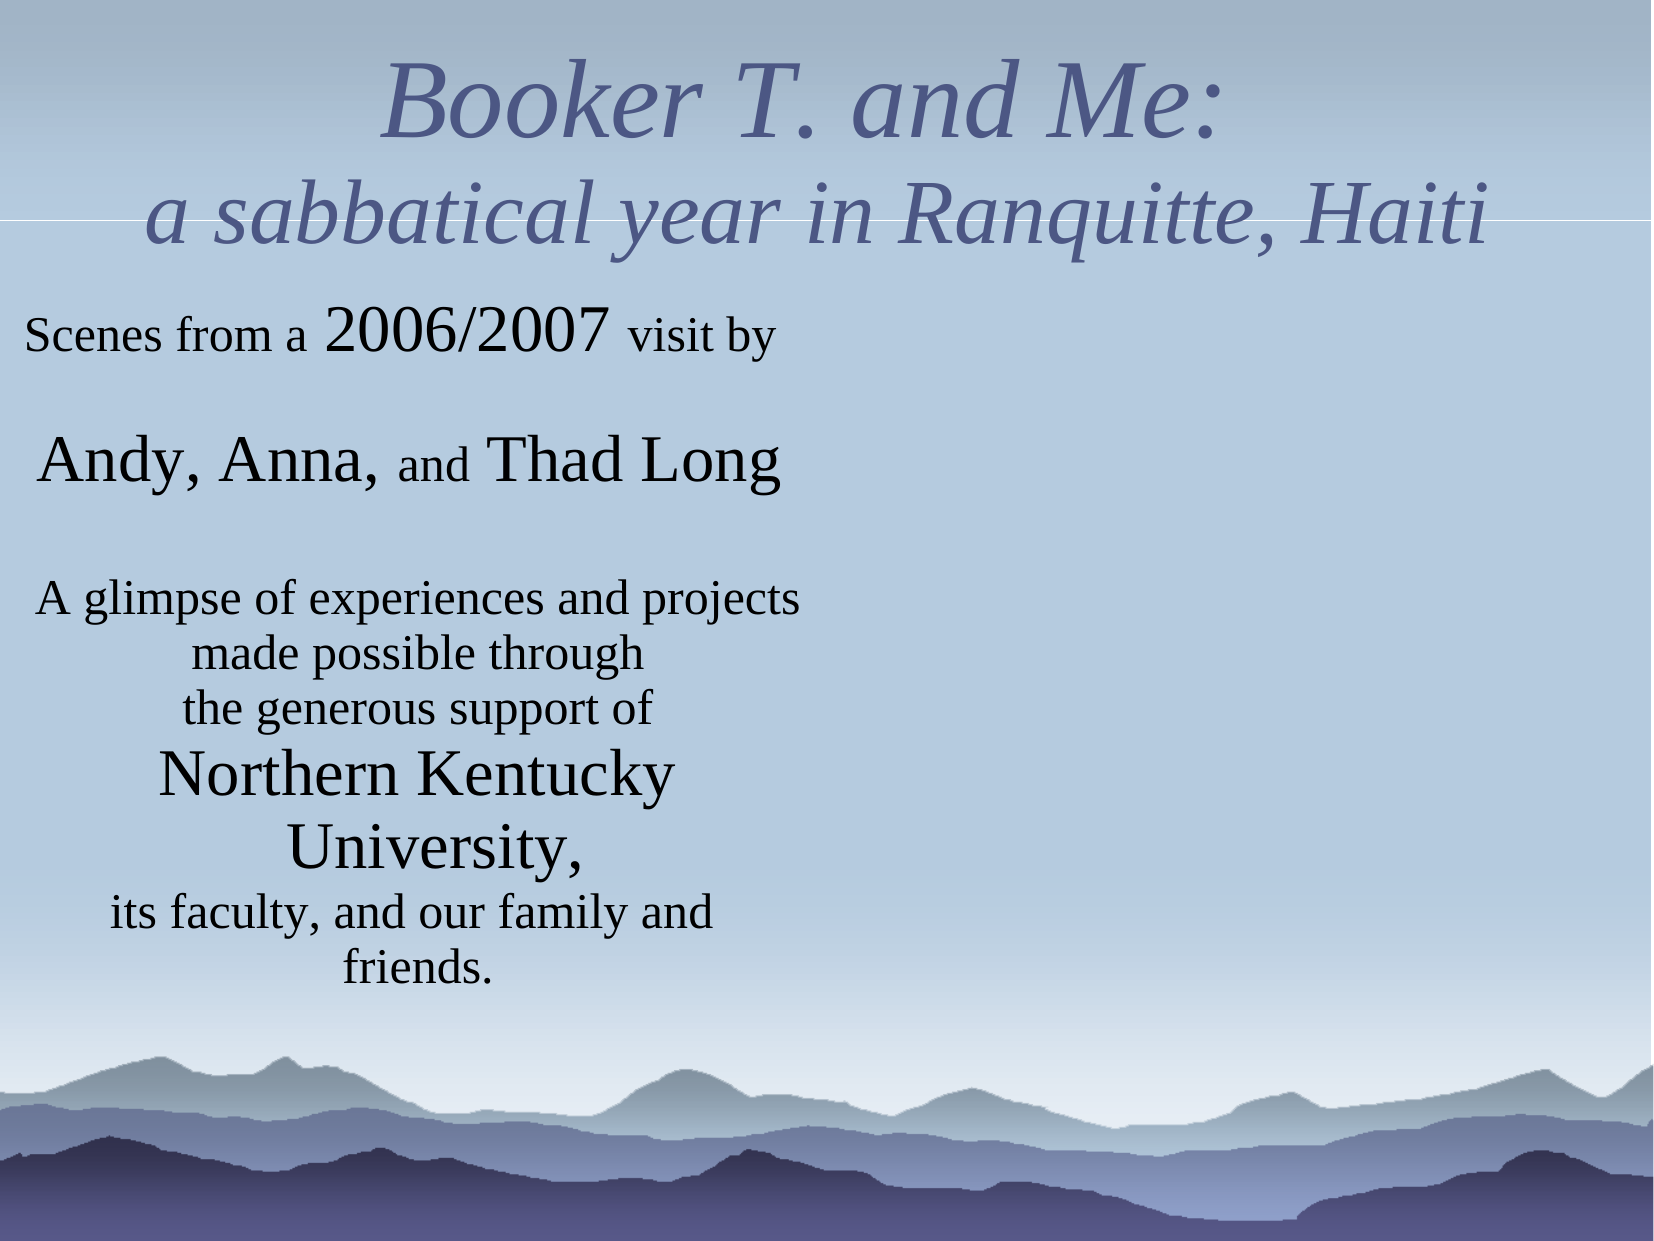

# Booker T. and Me: a sabbatical year in Ranquitte, Haiti
Scenes from a 2006/2007 visit by
Andy, Anna, and Thad Long
A glimpse of experiences and projects
made possible through
 the generous support of
Northern Kentucky University,
its faculty, and our family and
friends.